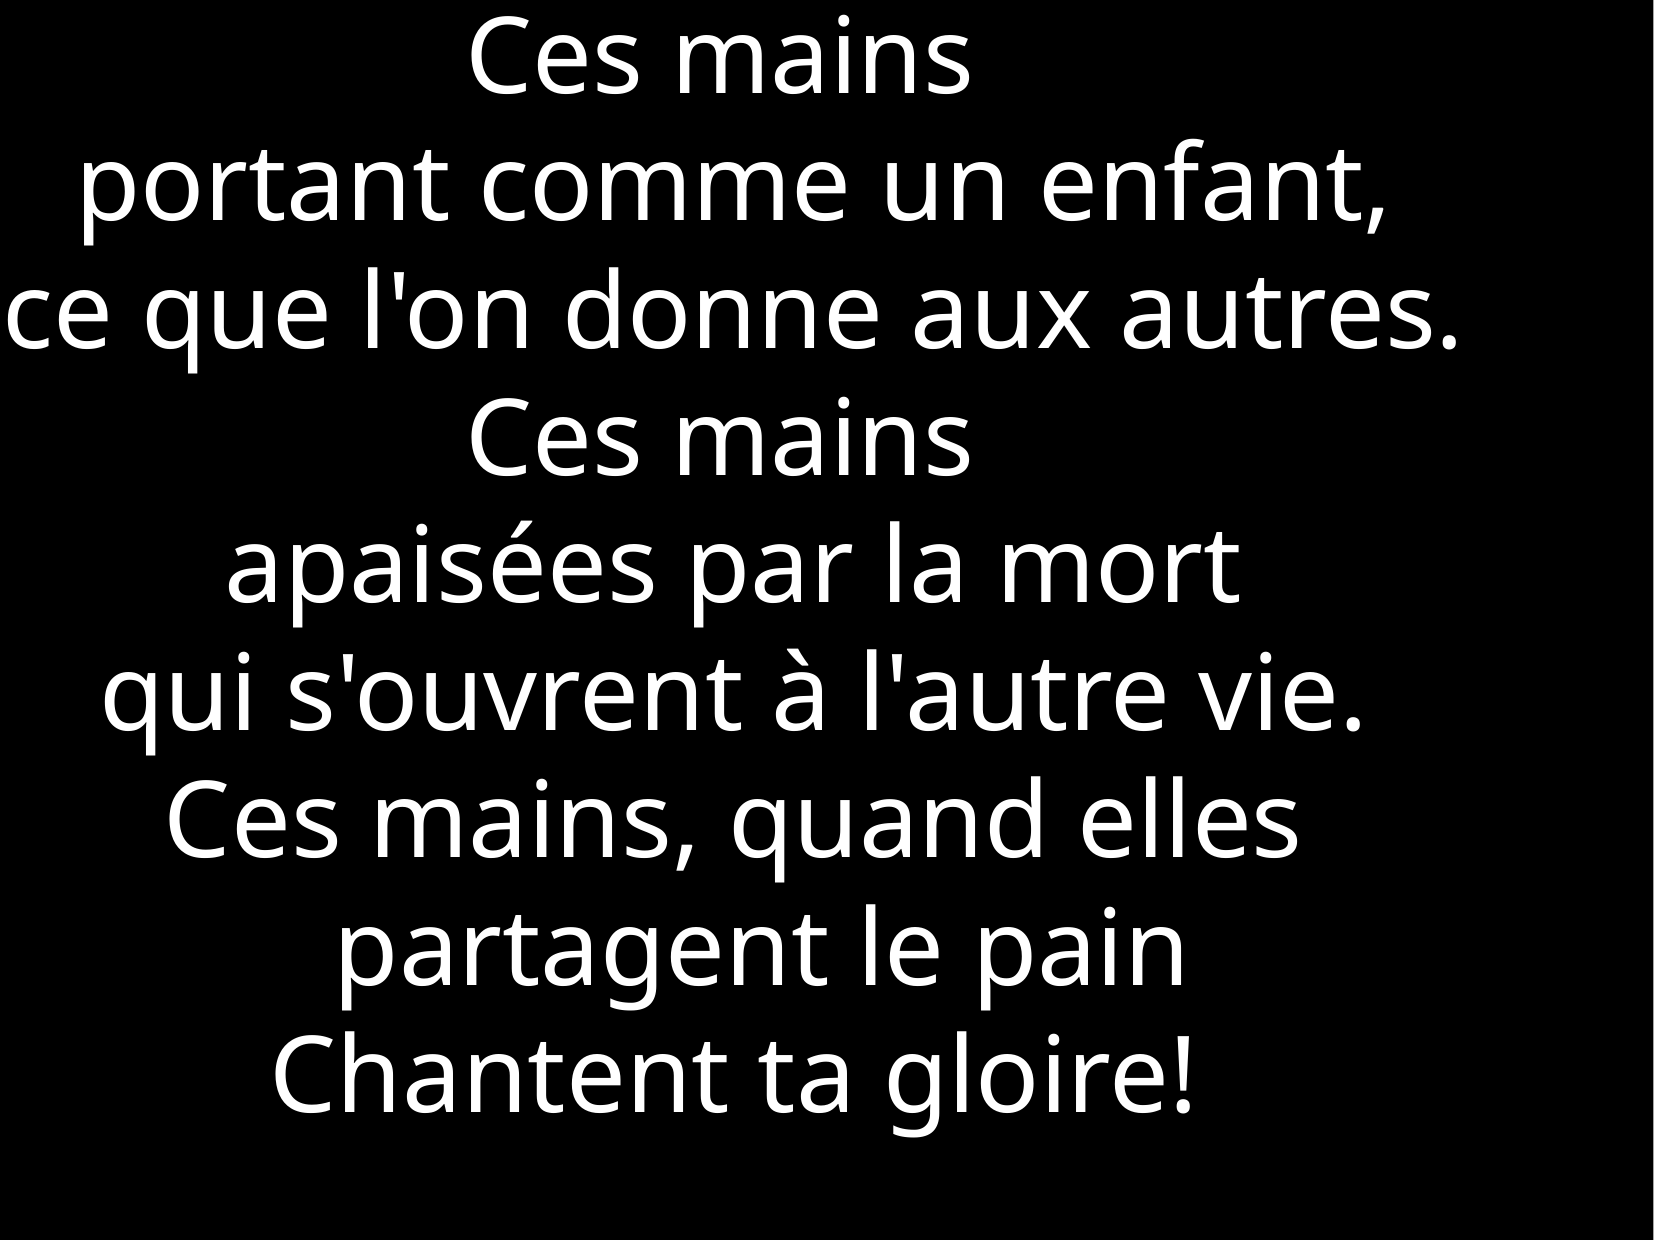

# Ces mains
portant comme un enfant,
ce que l'on donne aux autres.
Ces mains
apaisées par la mort
qui s'ouvrent à l'autre vie.
Ces mains, quand elles partagent le pain
Chantent ta gloire!